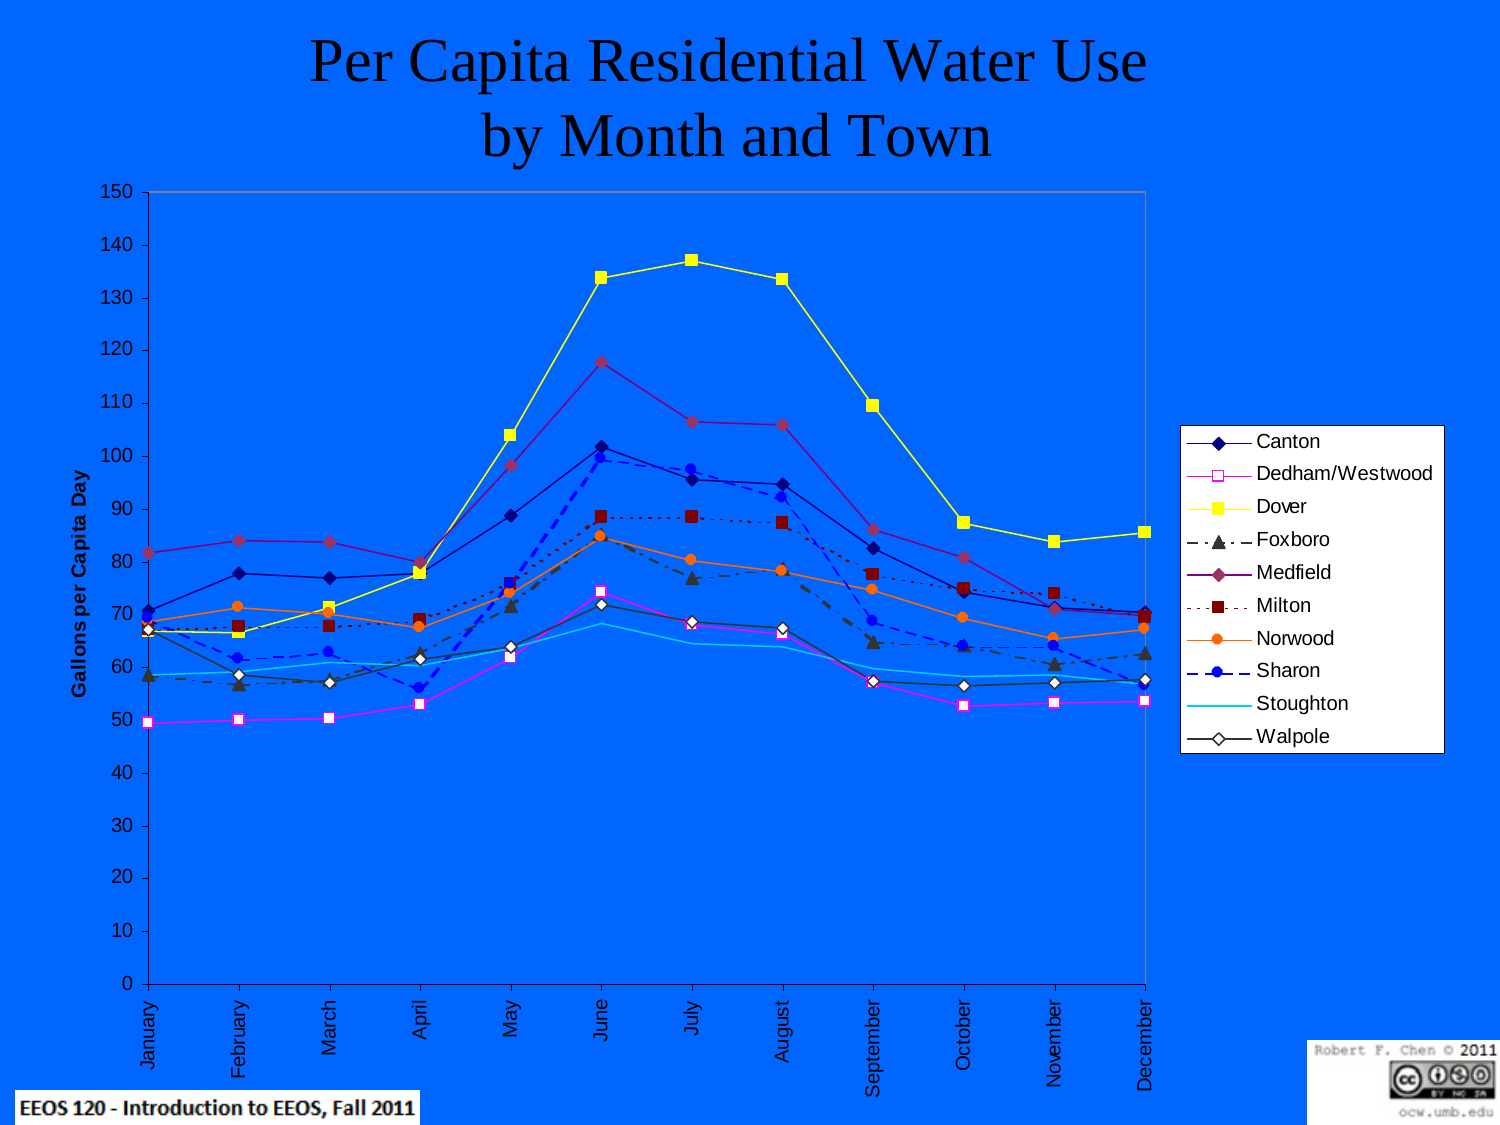

# Per Capita Residential Water Use by Month and Town